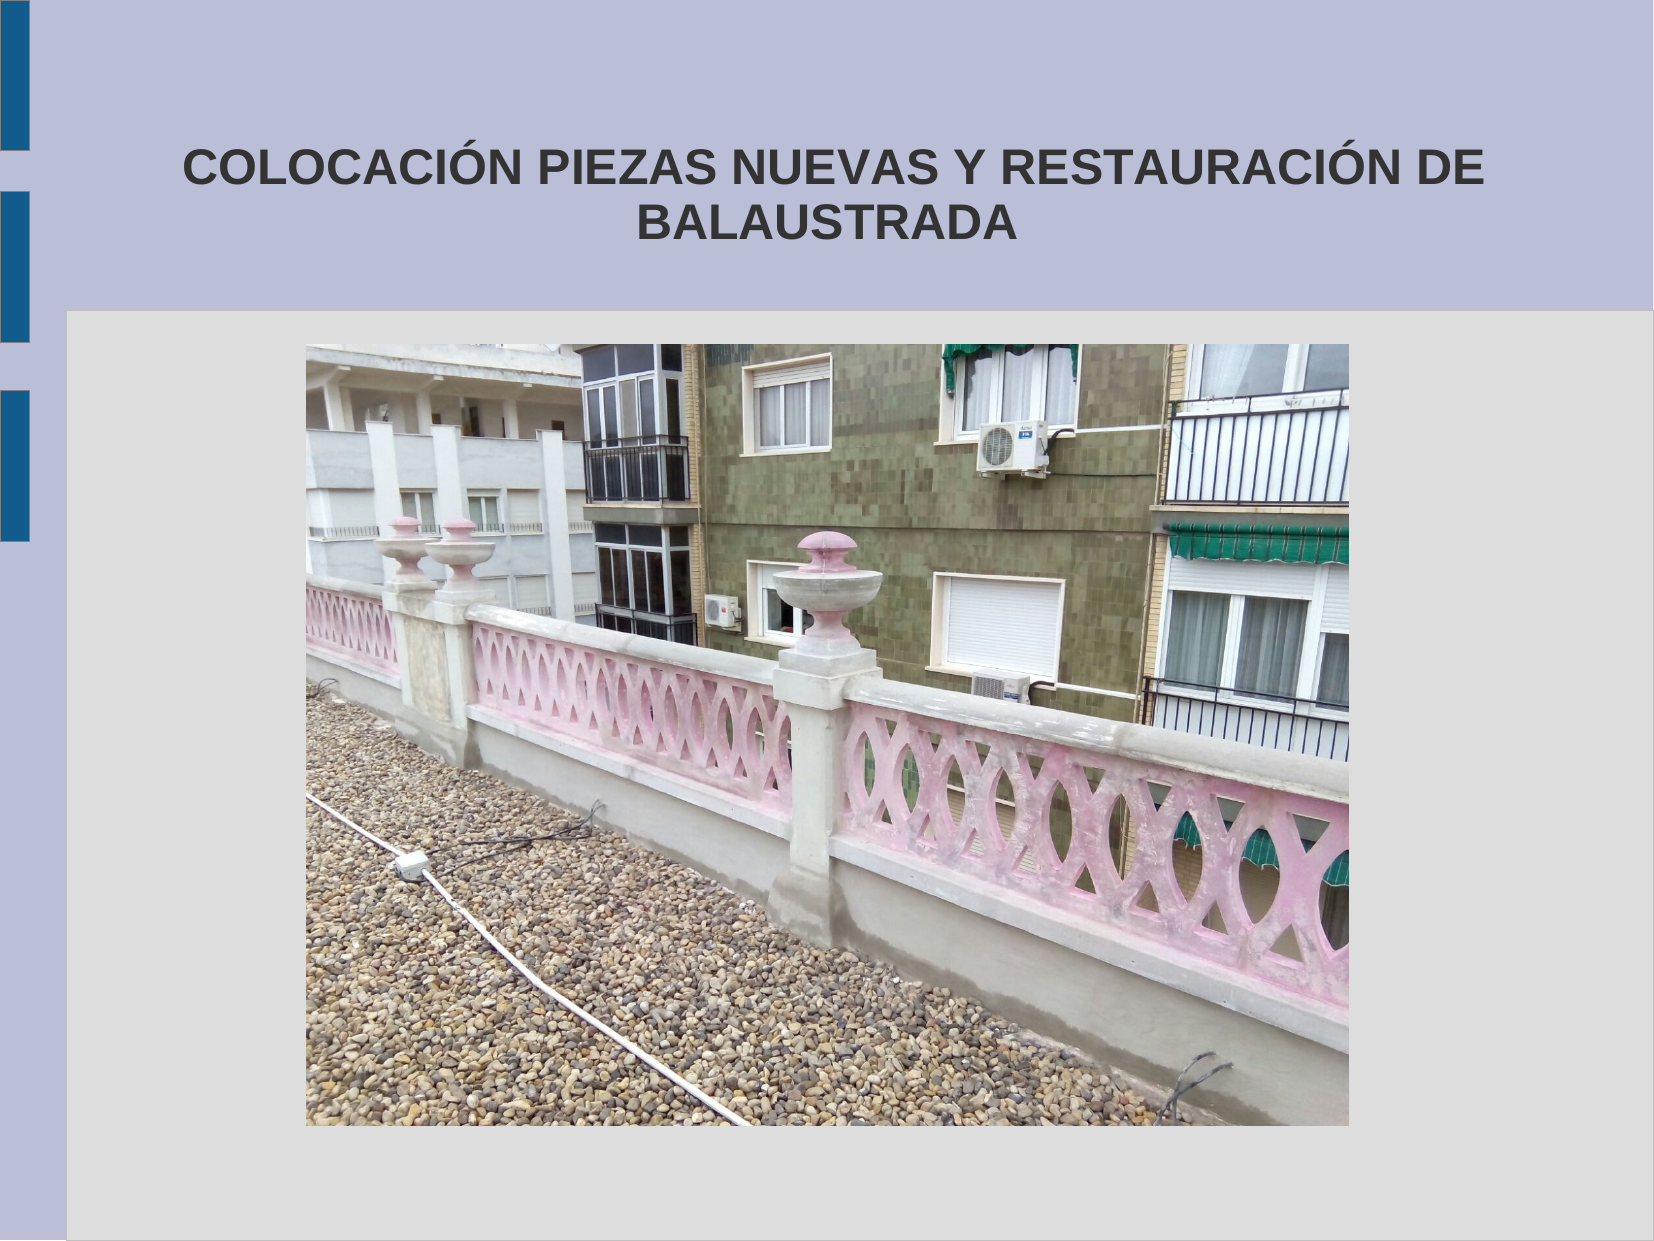

# COLOCACIÓN PIEZAS NUEVAS Y RESTAURACIÓN DE BALAUSTRADA